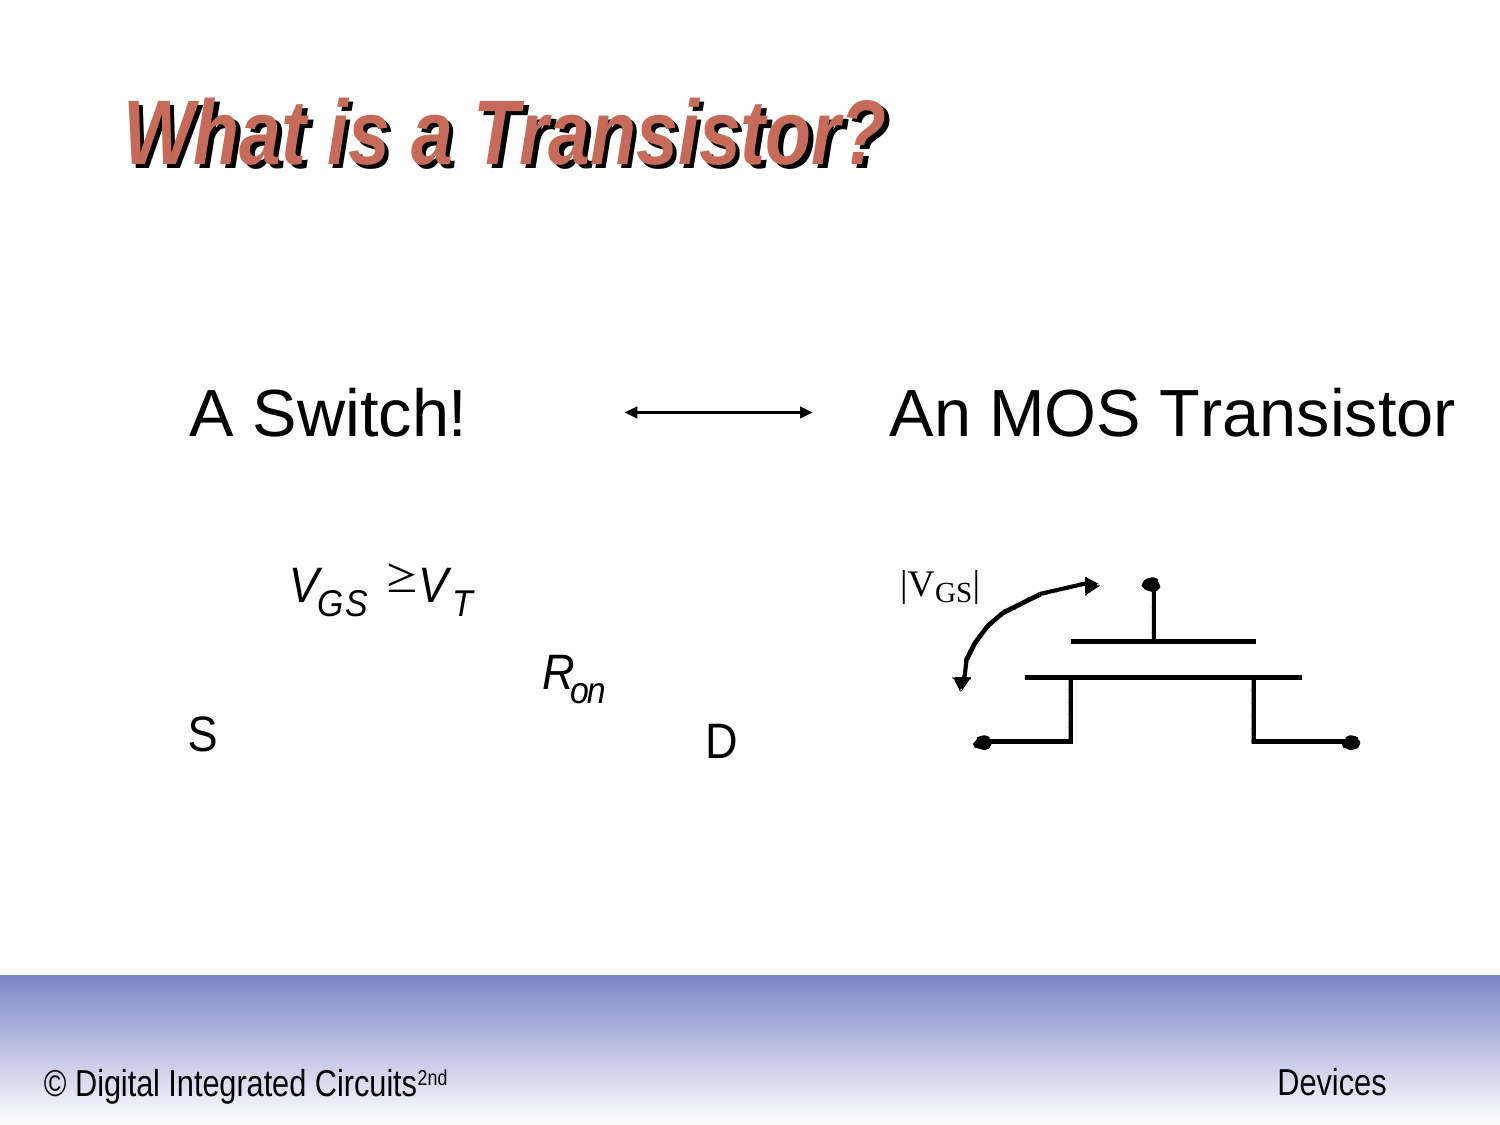

# What is a Transistor?
A Switch!
An MOS Transistor
|V
|
GS